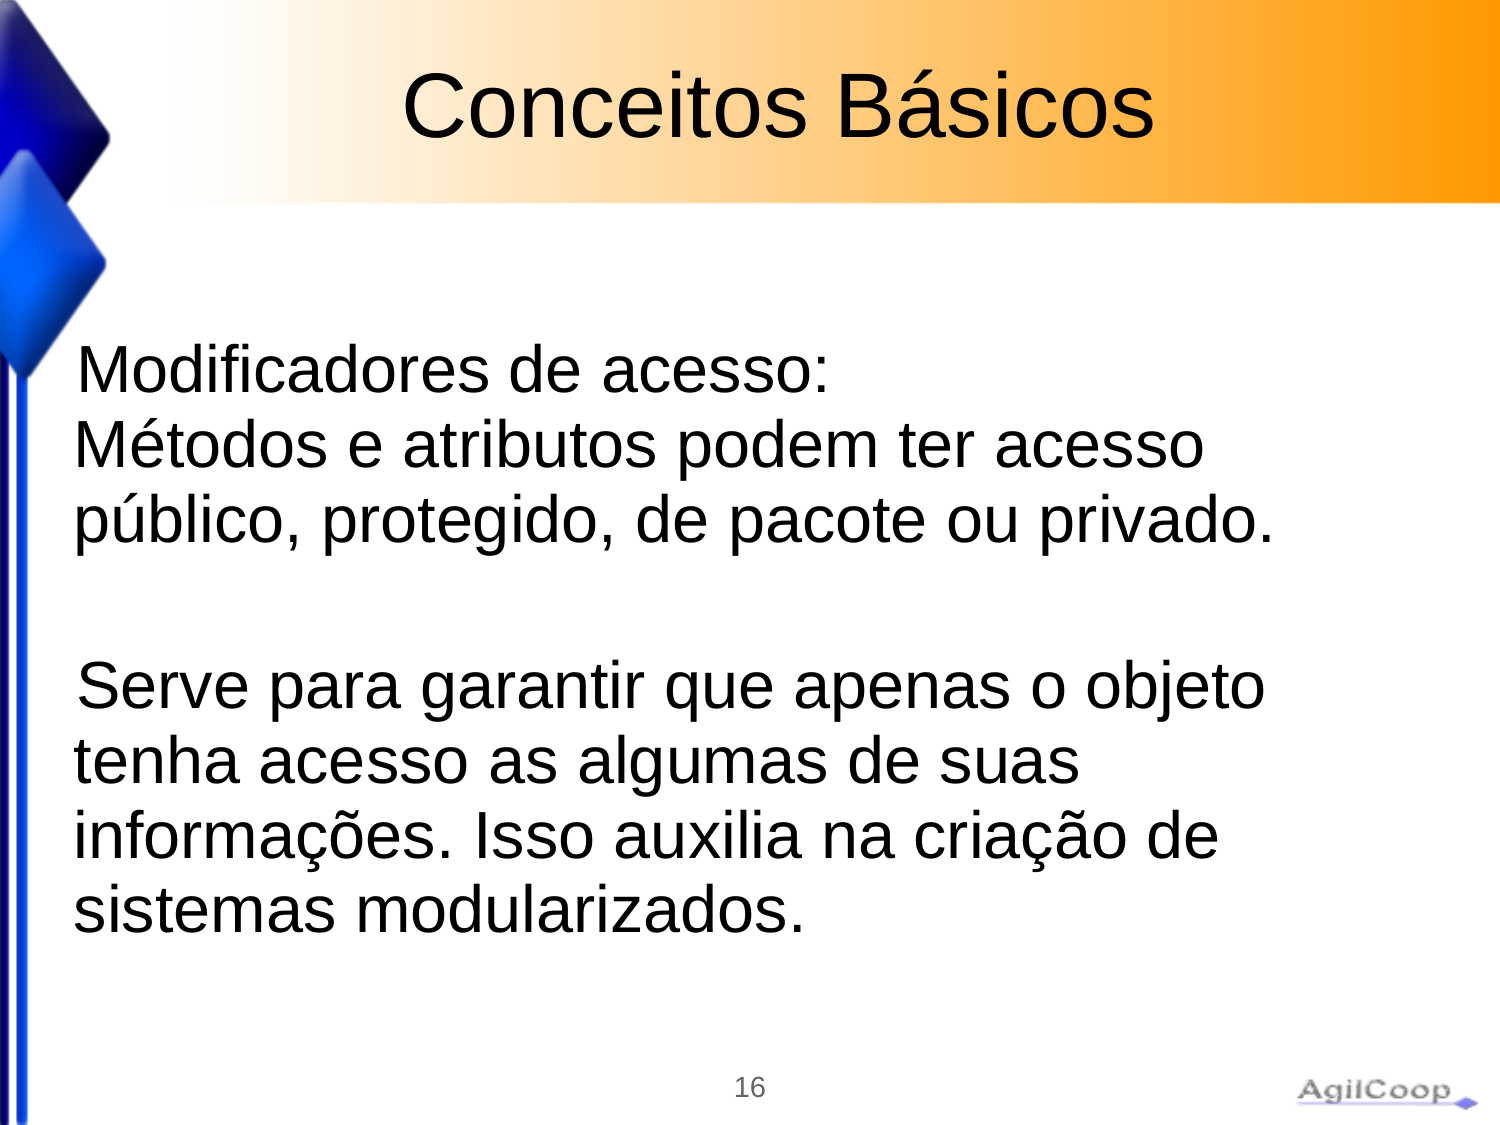

# Conceitos Básicos
Modificadores de acesso:
Métodos e atributos podem ter acesso público, protegido, de pacote ou privado.
Serve para garantir que apenas o objeto tenha acesso as algumas de suas informações. Isso auxilia na criação de sistemas modularizados.
16